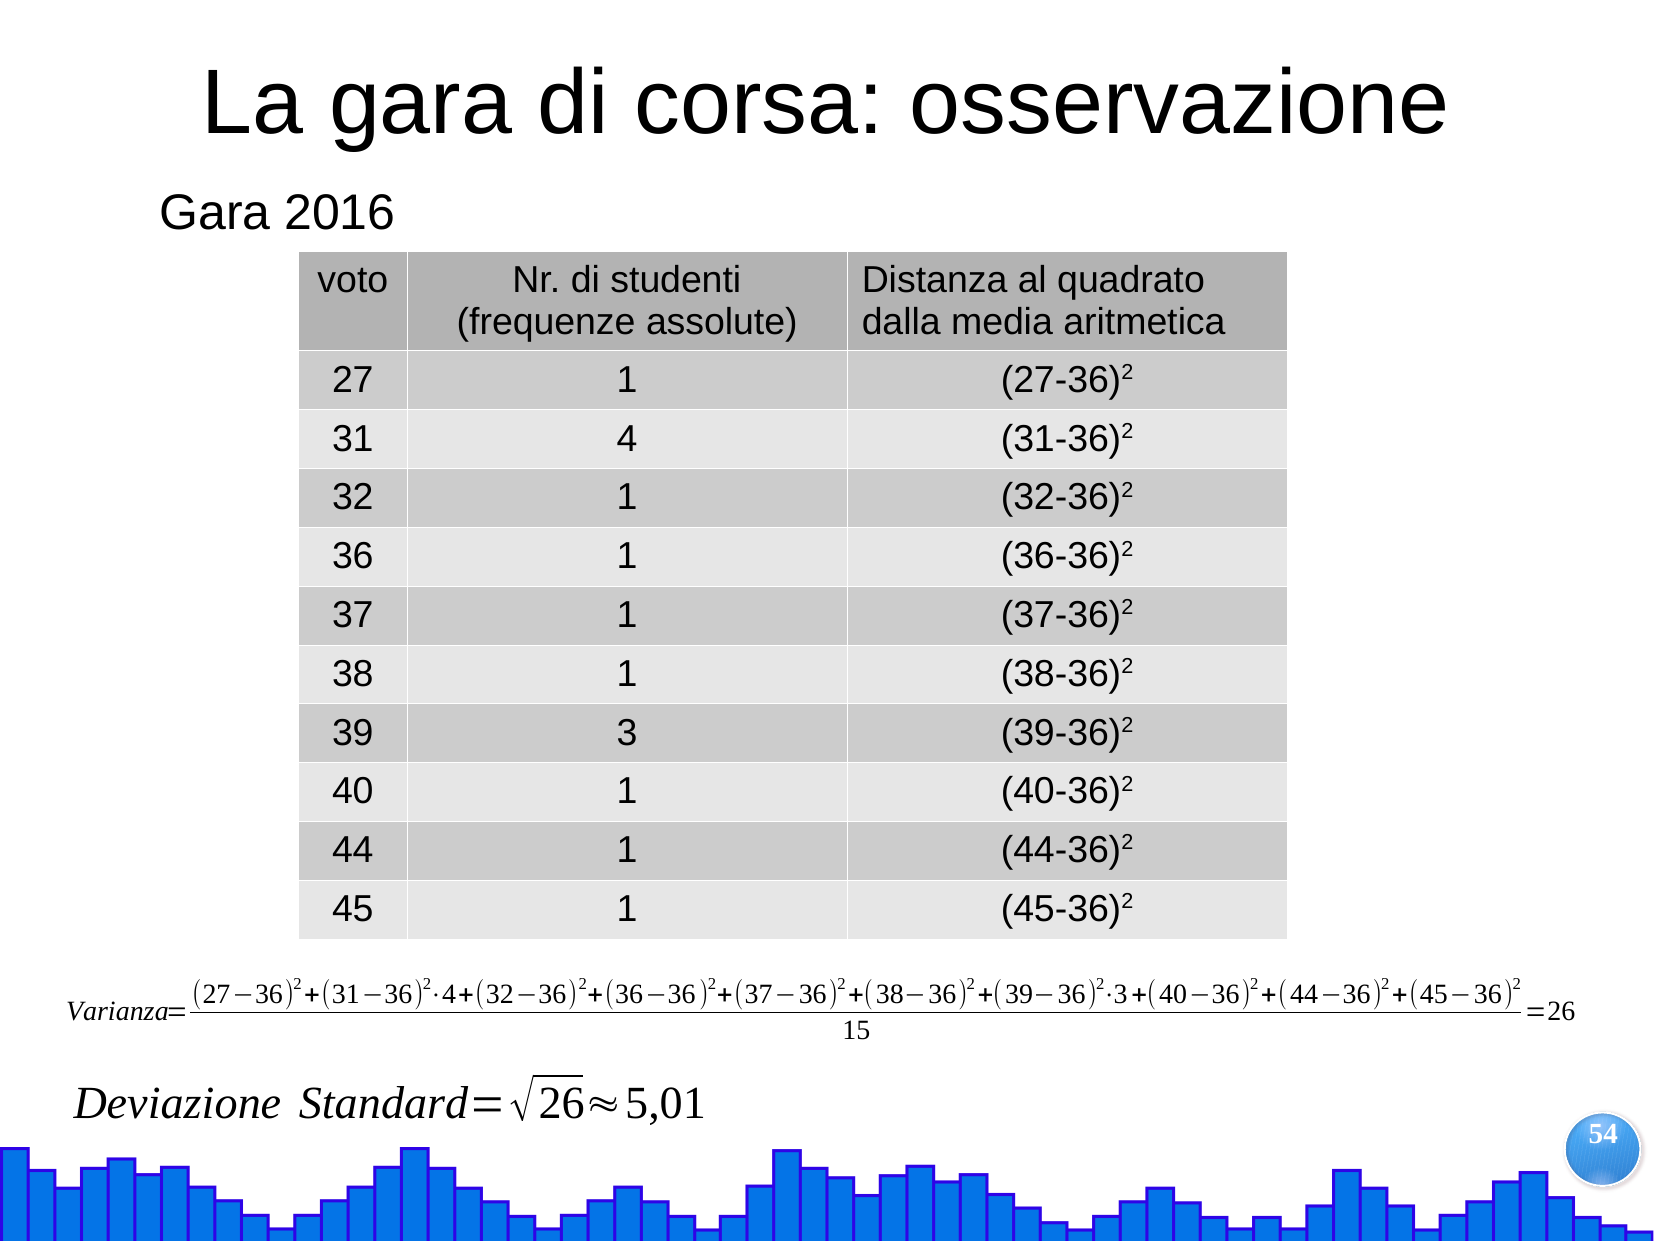

# La gara di corsa: osservazione
Gara 2016
| voto | Nr. di studenti (frequenze assolute) | Distanza al quadrato dalla media aritmetica |
| --- | --- | --- |
| 27 | 1 | (27-36)2 |
| 31 | 4 | (31-36)2 |
| 32 | 1 | (32-36)2 |
| 36 | 1 | (36-36)2 |
| 37 | 1 | (37-36)2 |
| 38 | 1 | (38-36)2 |
| 39 | 3 | (39-36)2 |
| 40 | 1 | (40-36)2 |
| 44 | 1 | (44-36)2 |
| 45 | 1 | (45-36)2 |
54